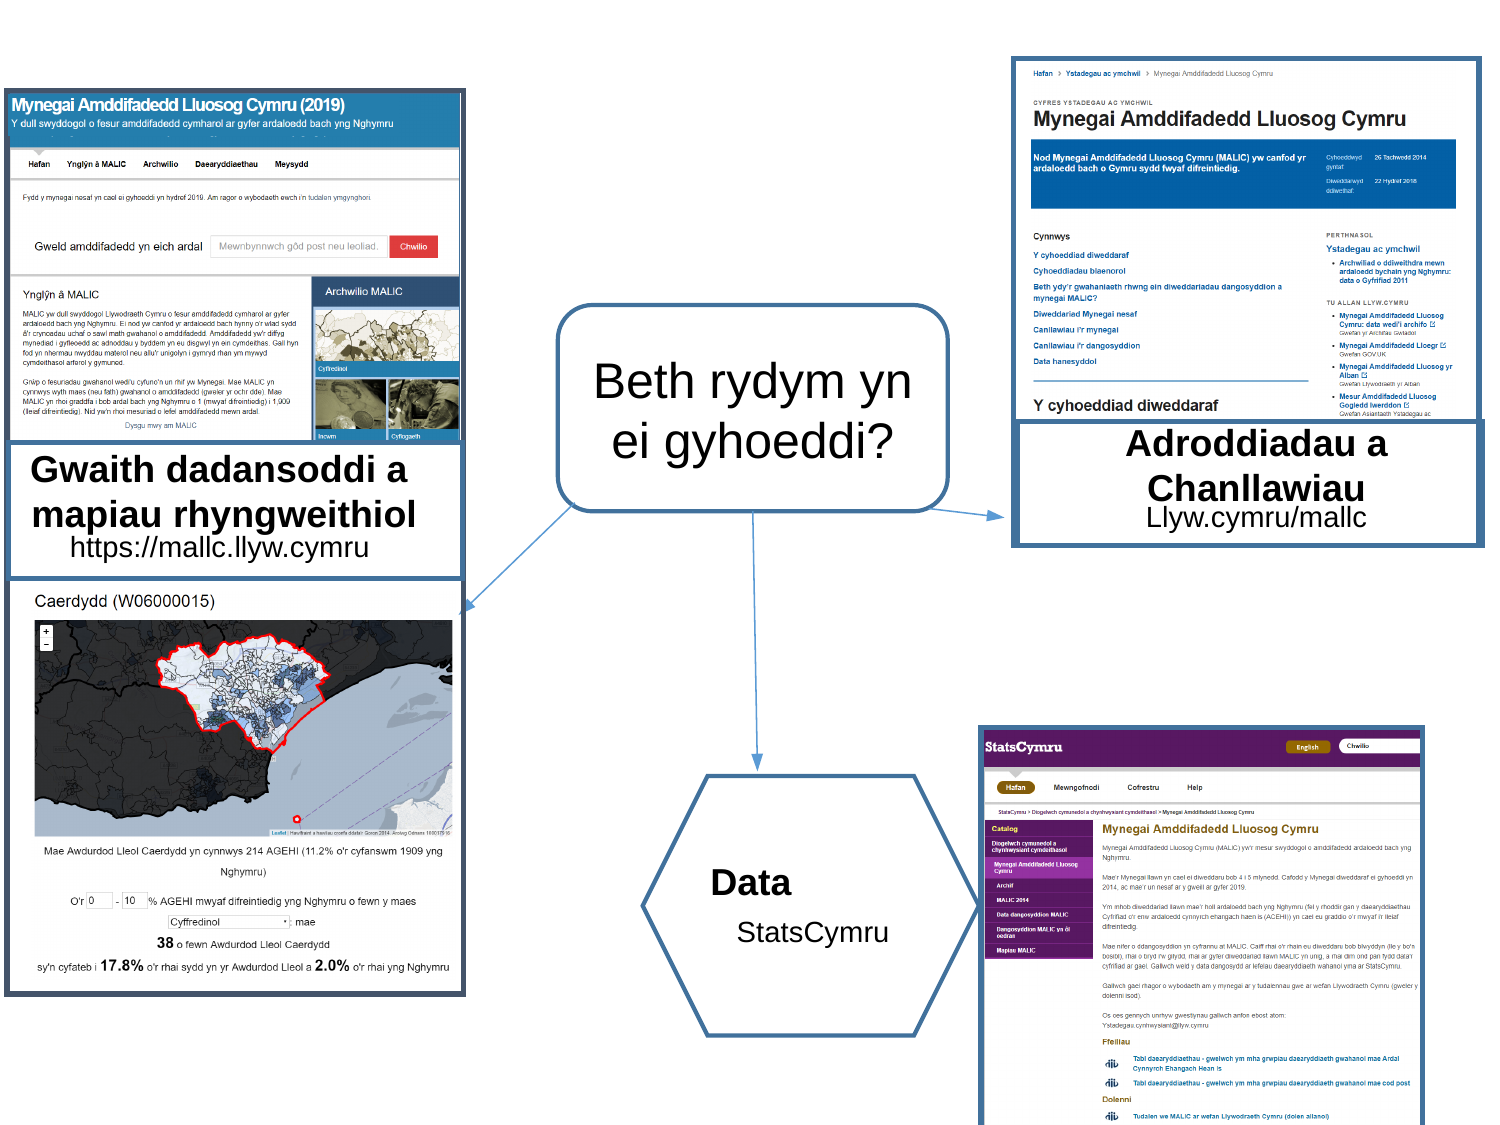

Beth rydym yn ei gyhoeddi?
Adroddiadau a Chanllawiau
Gwaith dadansoddi a
mapiau rhyngweithiol
Llyw.cymru/mallc
https://mallc.llyw.cymru
Data
StatsCymru